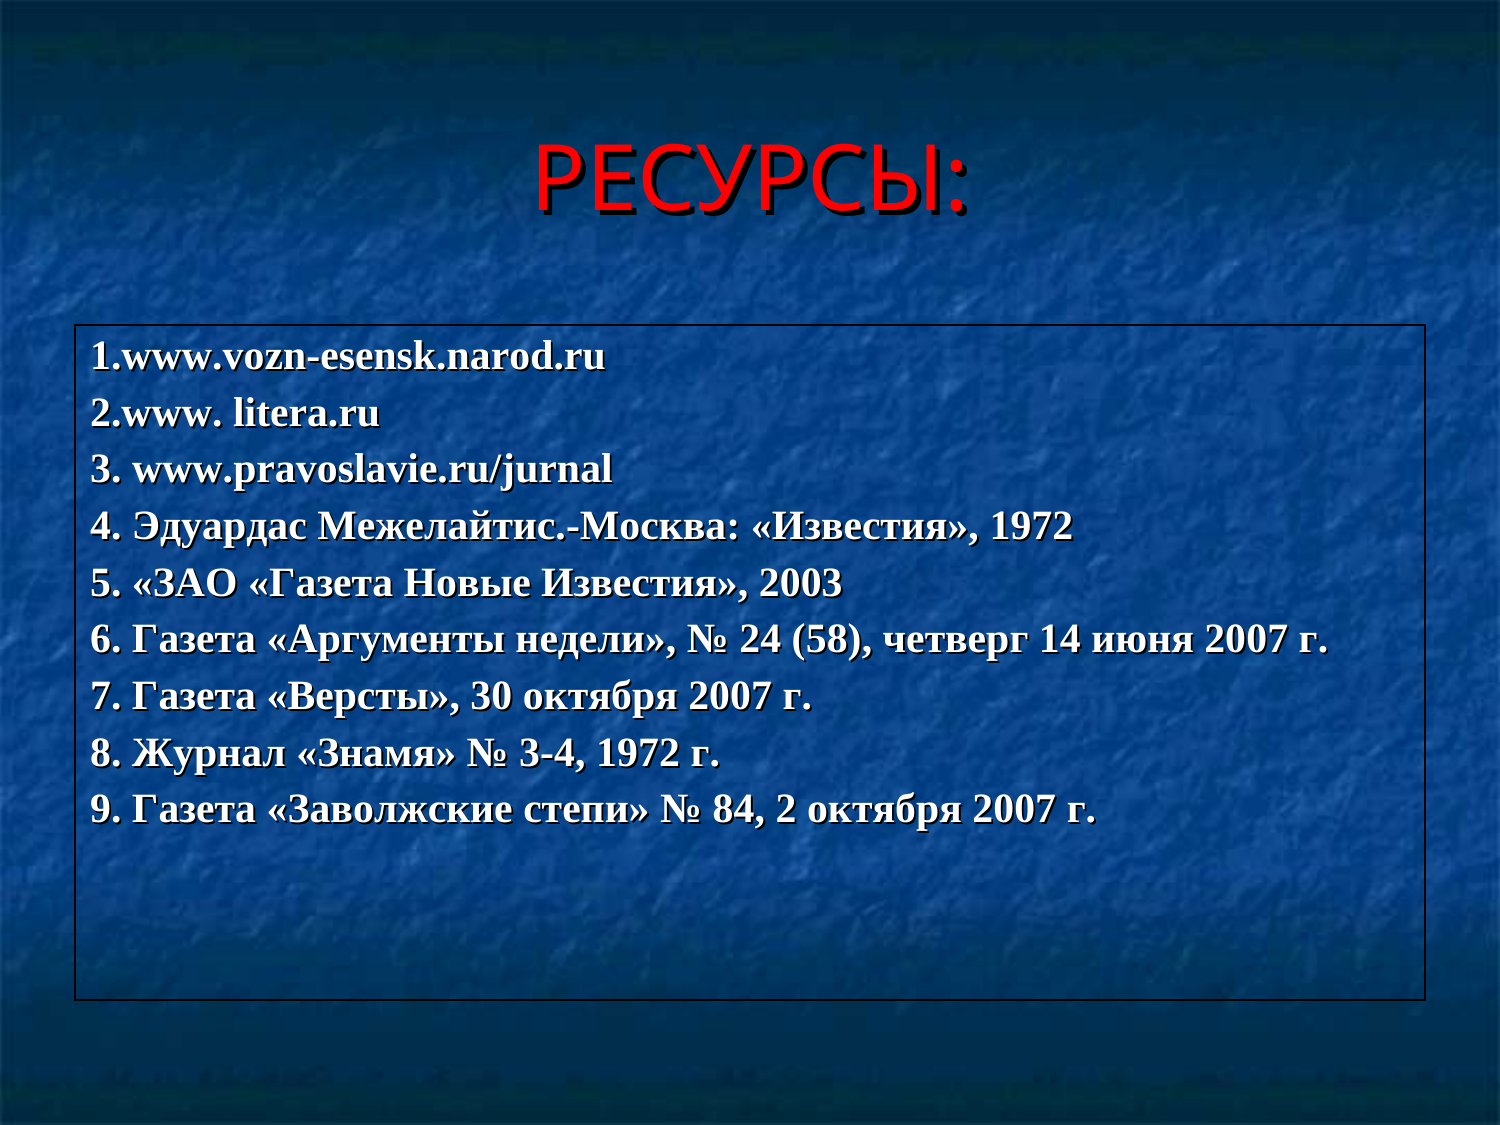

# РЕСУРСЫ:
1.www.vozn-esensk.narod.ru
2.www. litera.ru
3. www.pravoslavie.ru/jurnal
4. Эдуардас Межелайтис.-Москва: «Известия», 1972
5. «ЗАО «Газета Новые Известия», 2003
6. Газета «Аргументы недели», № 24 (58), четверг 14 июня 2007 г.
7. Газета «Версты», 30 октября 2007 г.
8. Журнал «Знамя» № 3-4, 1972 г.
9. Газета «Заволжские степи» № 84, 2 октября 2007 г.